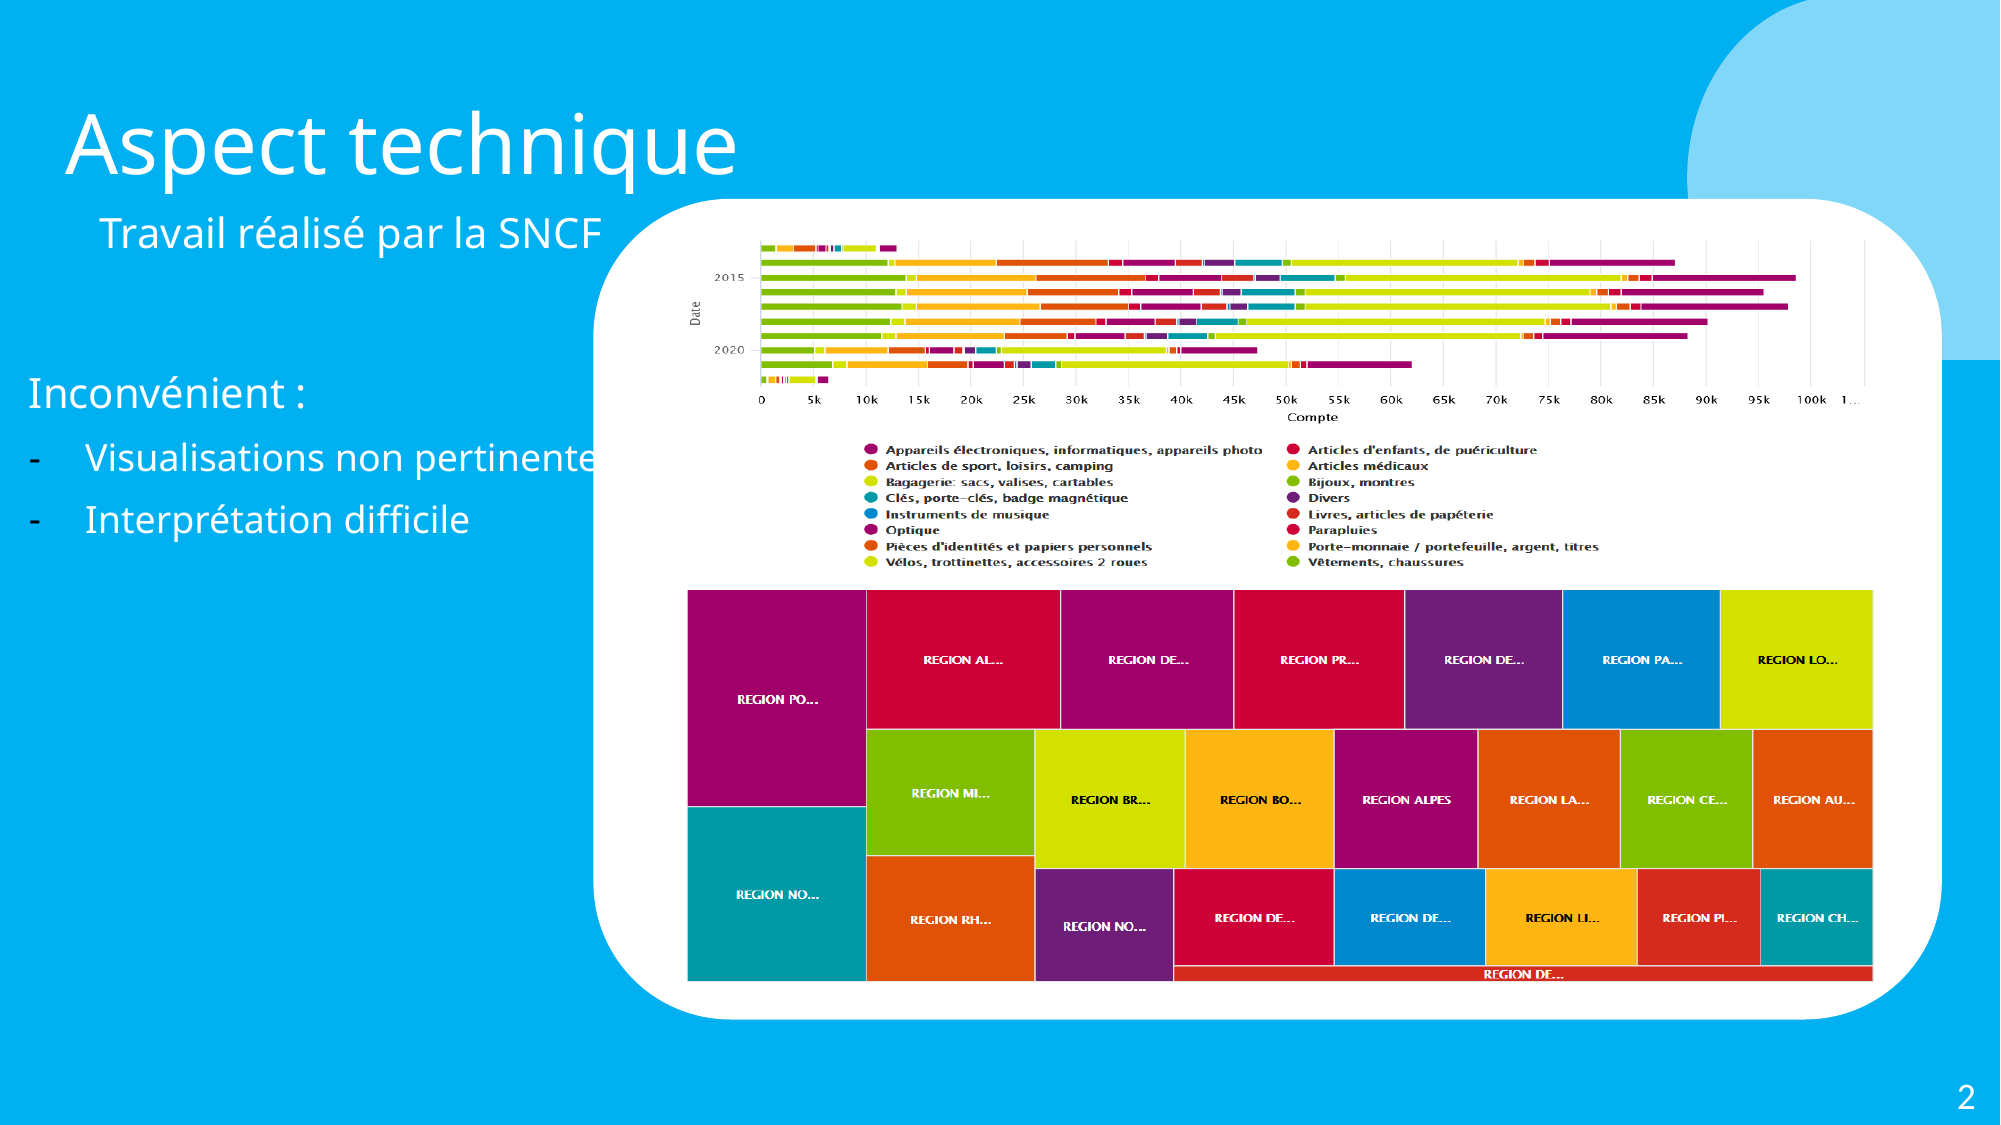

Aspect technique
Travail réalisé par la SNCF
Inconvénient :
Visualisations non pertinentes
Interprétation difficile
2